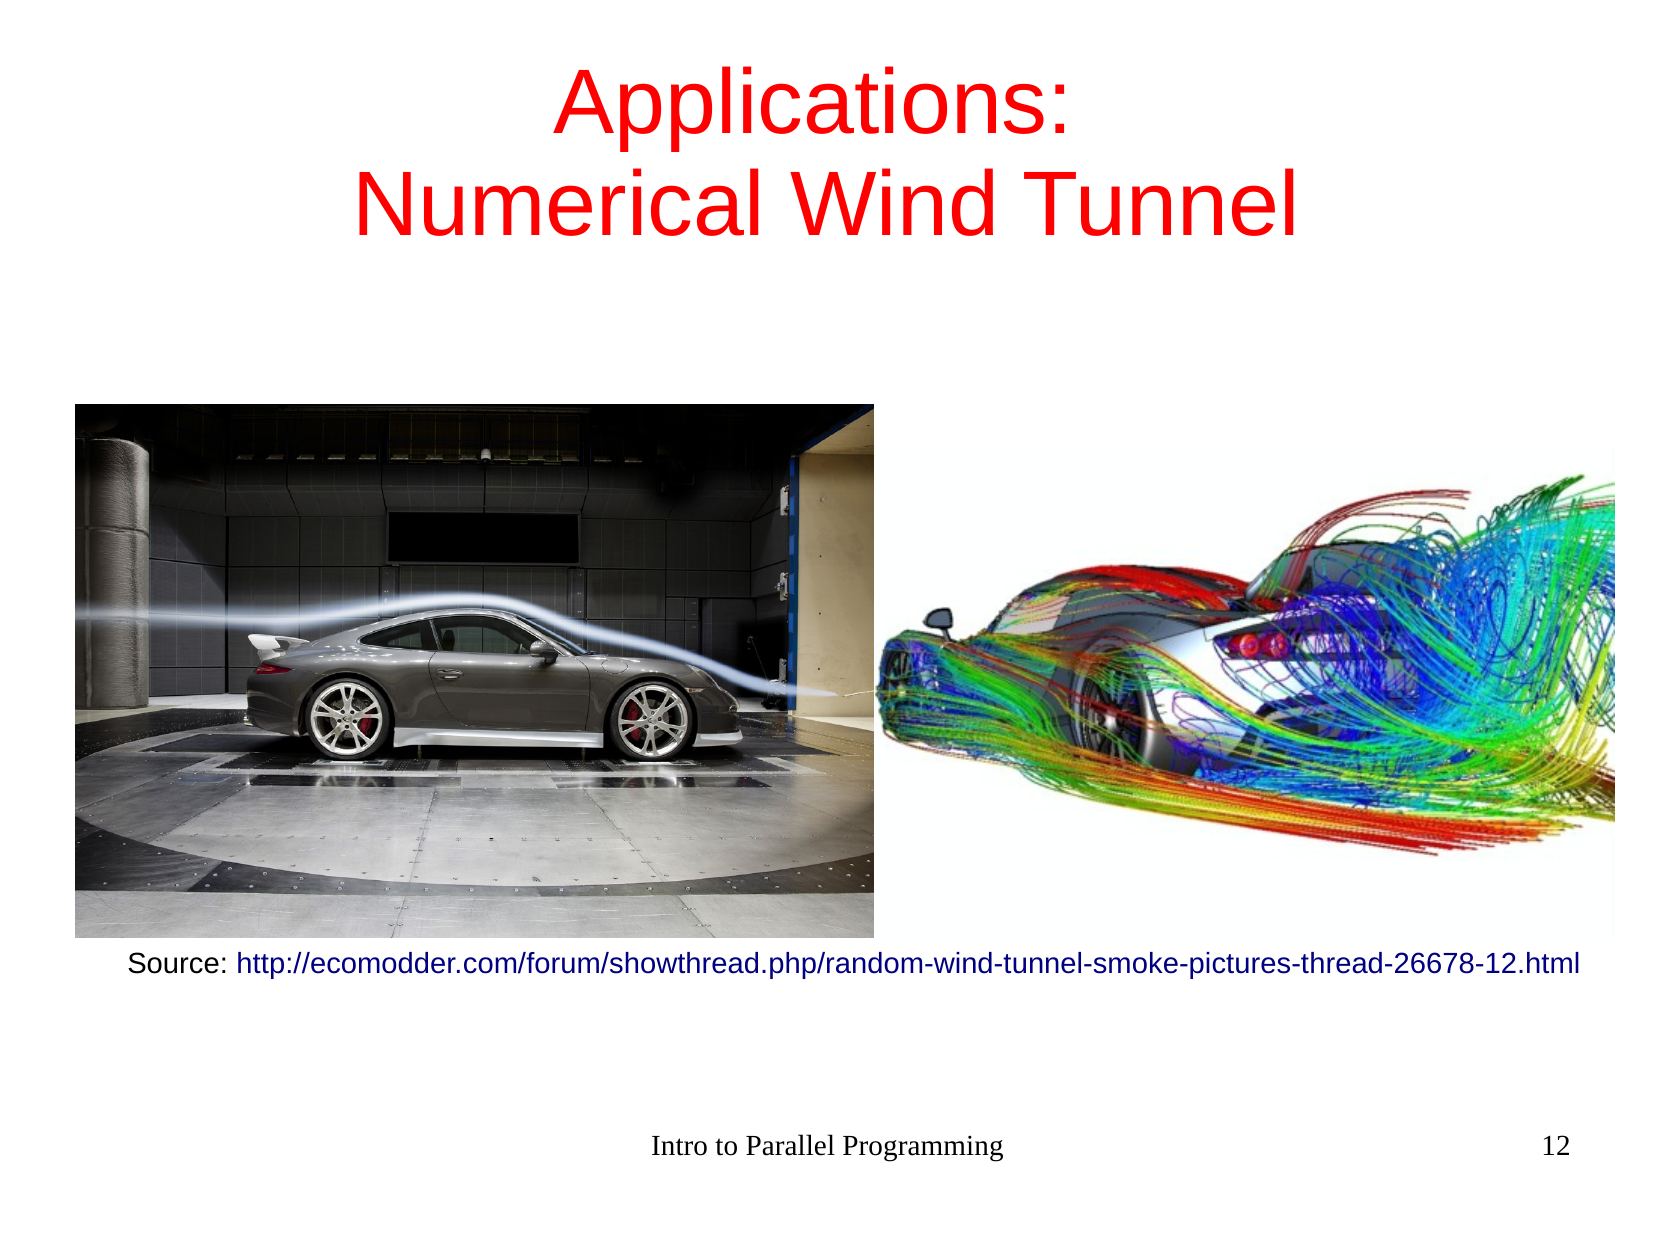

# Applications: Numerical Wind Tunnel
Source: http://ecomodder.com/forum/showthread.php/random-wind-tunnel-smoke-pictures-thread-26678-12.html
Intro to Parallel Programming
12